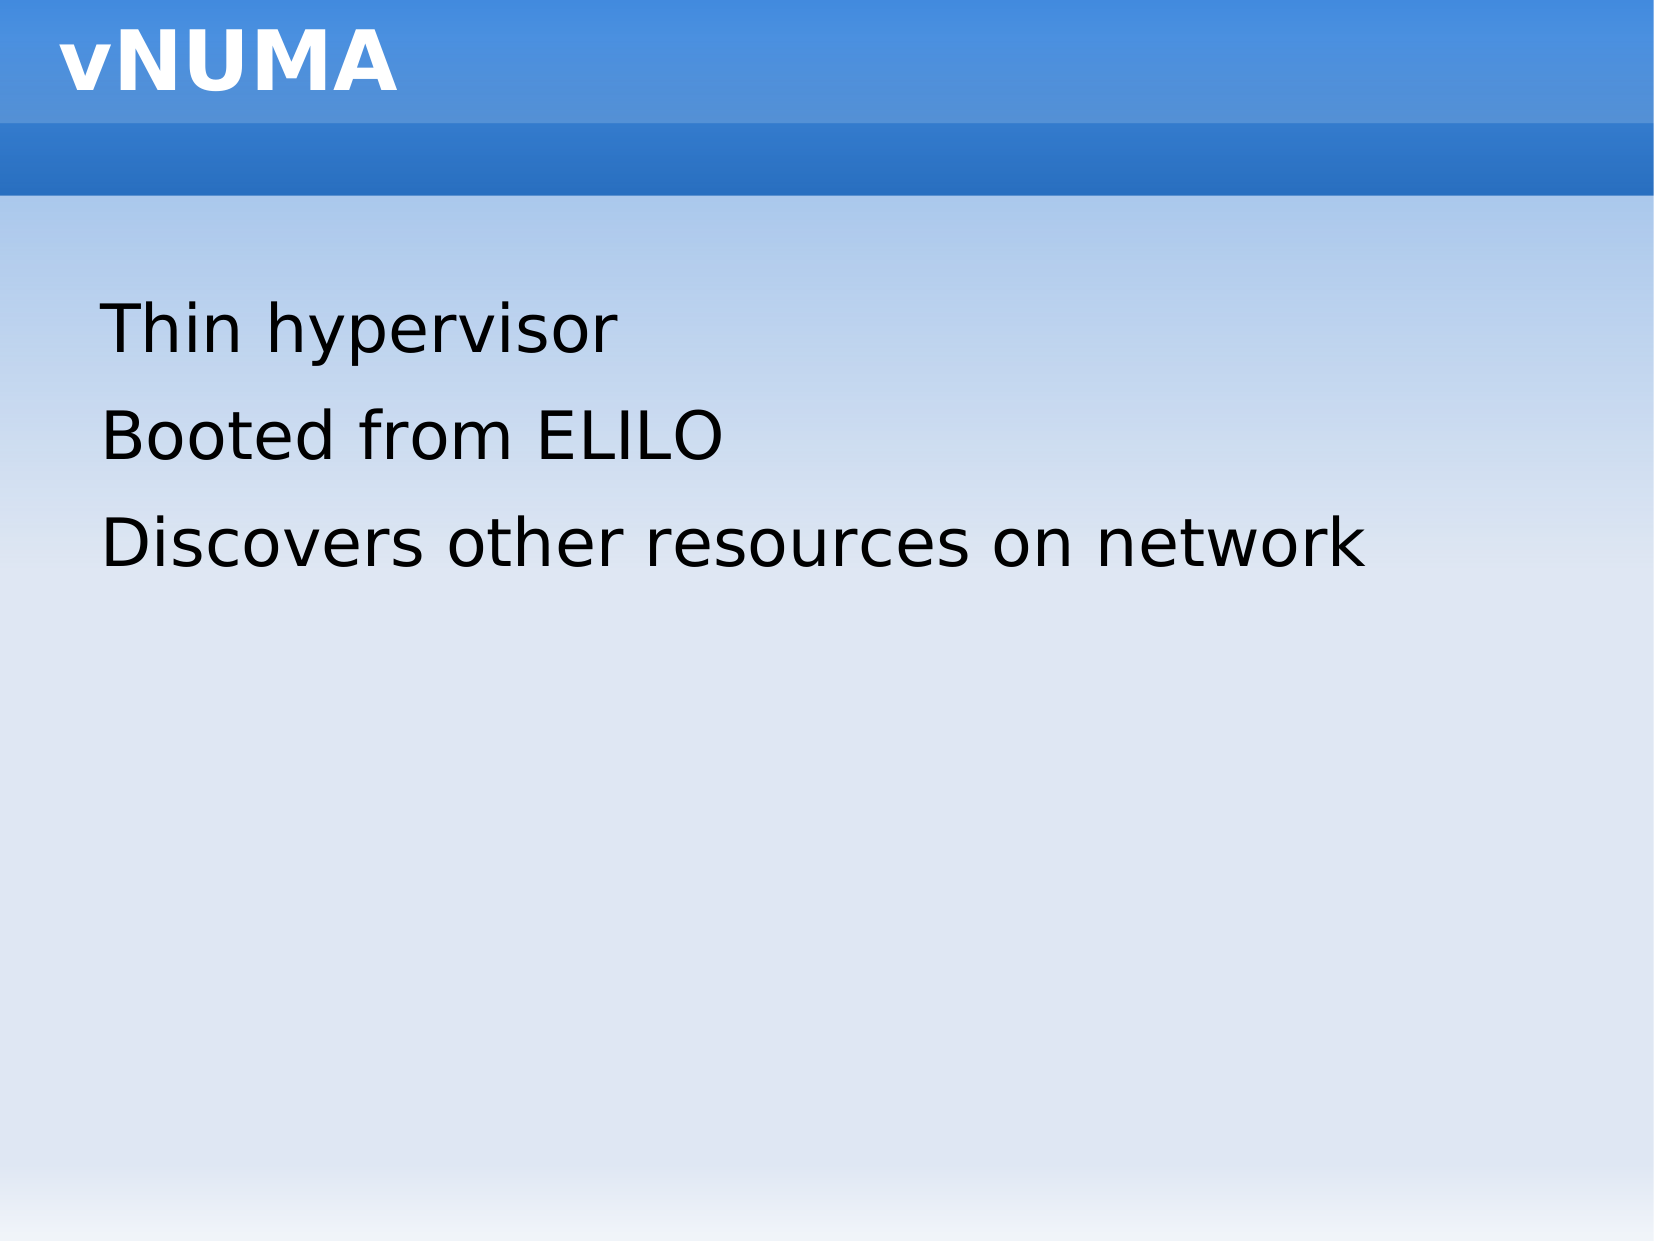

# vNUMA
Thin hypervisor
Booted from ELILO
Discovers other resources on network